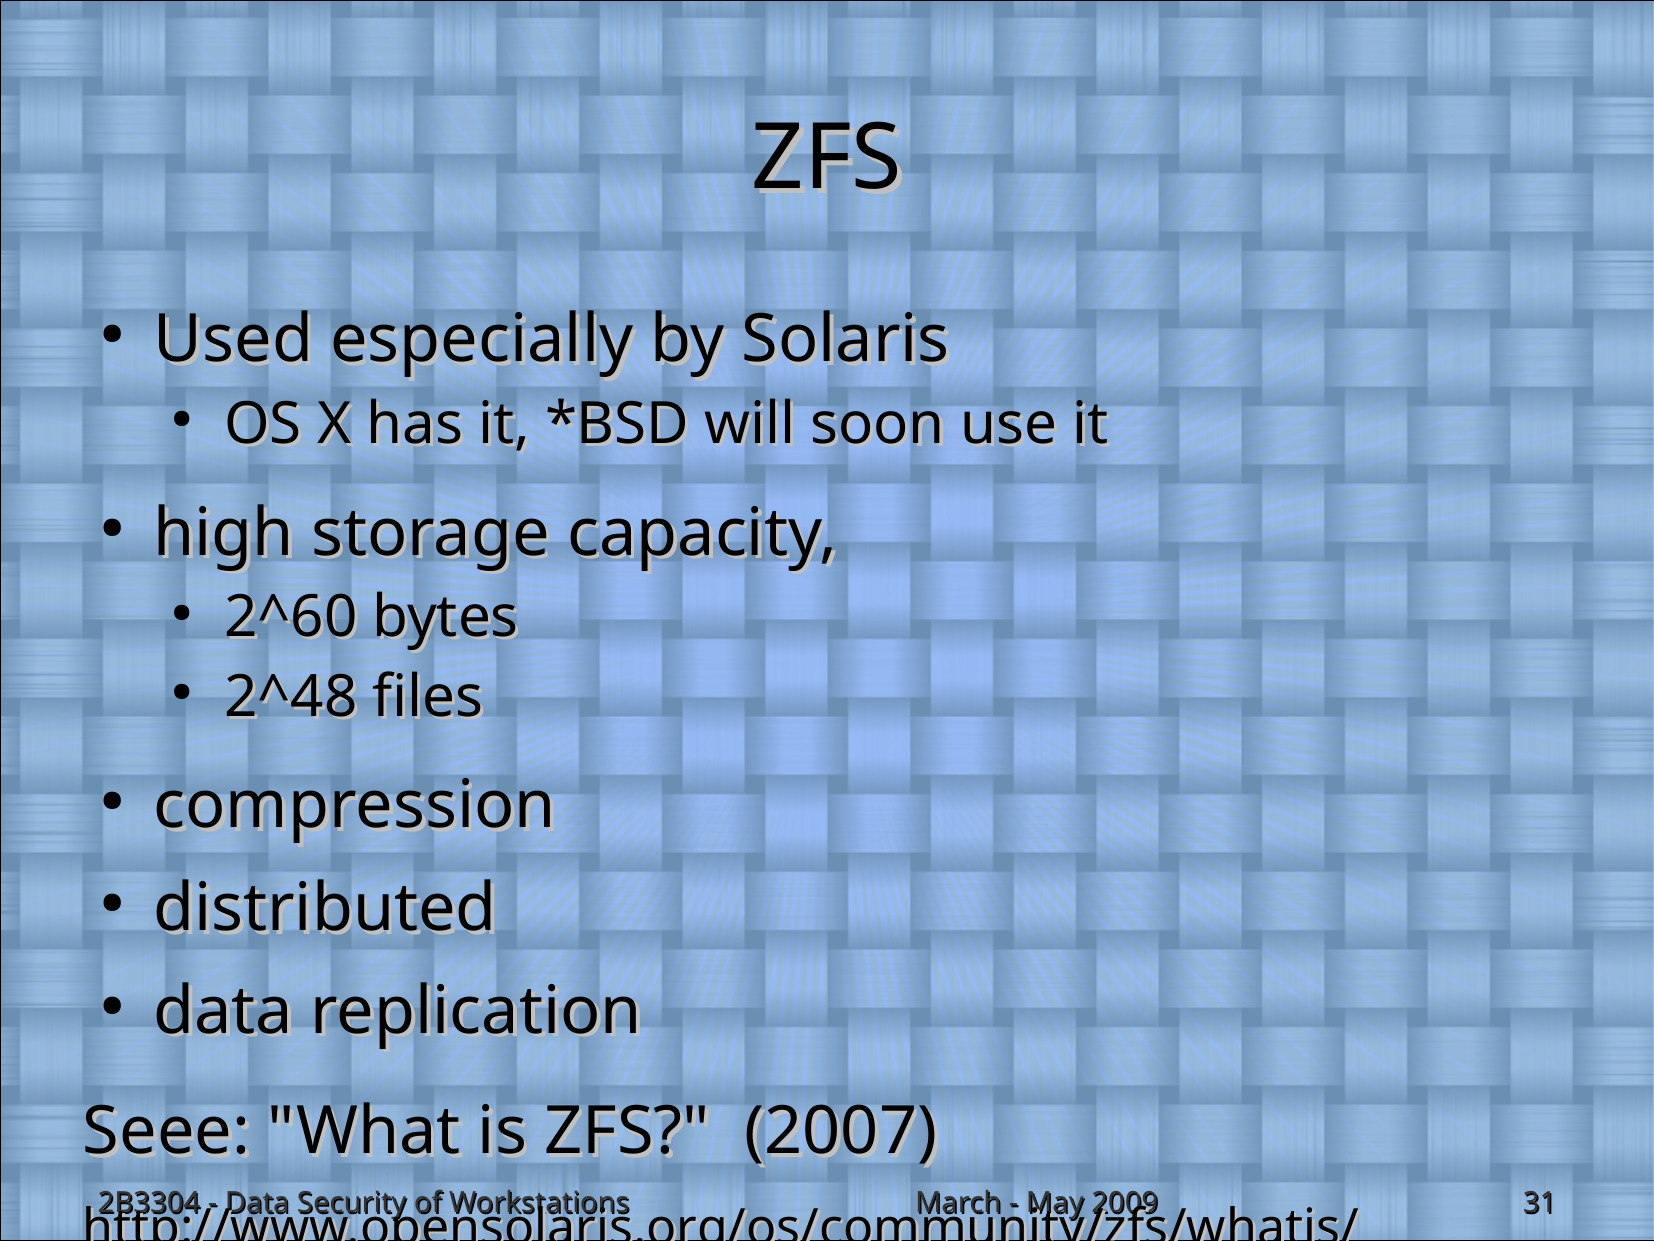

# ZFS
Used especially by Solaris
OS X has it, *BSD will soon use it
high storage capacity,
2^60 bytes
2^48 files
compression
distributed
data replication
Seee: "What is ZFS?" (2007)
http://www.opensolaris.org/os/community/zfs/whatis/